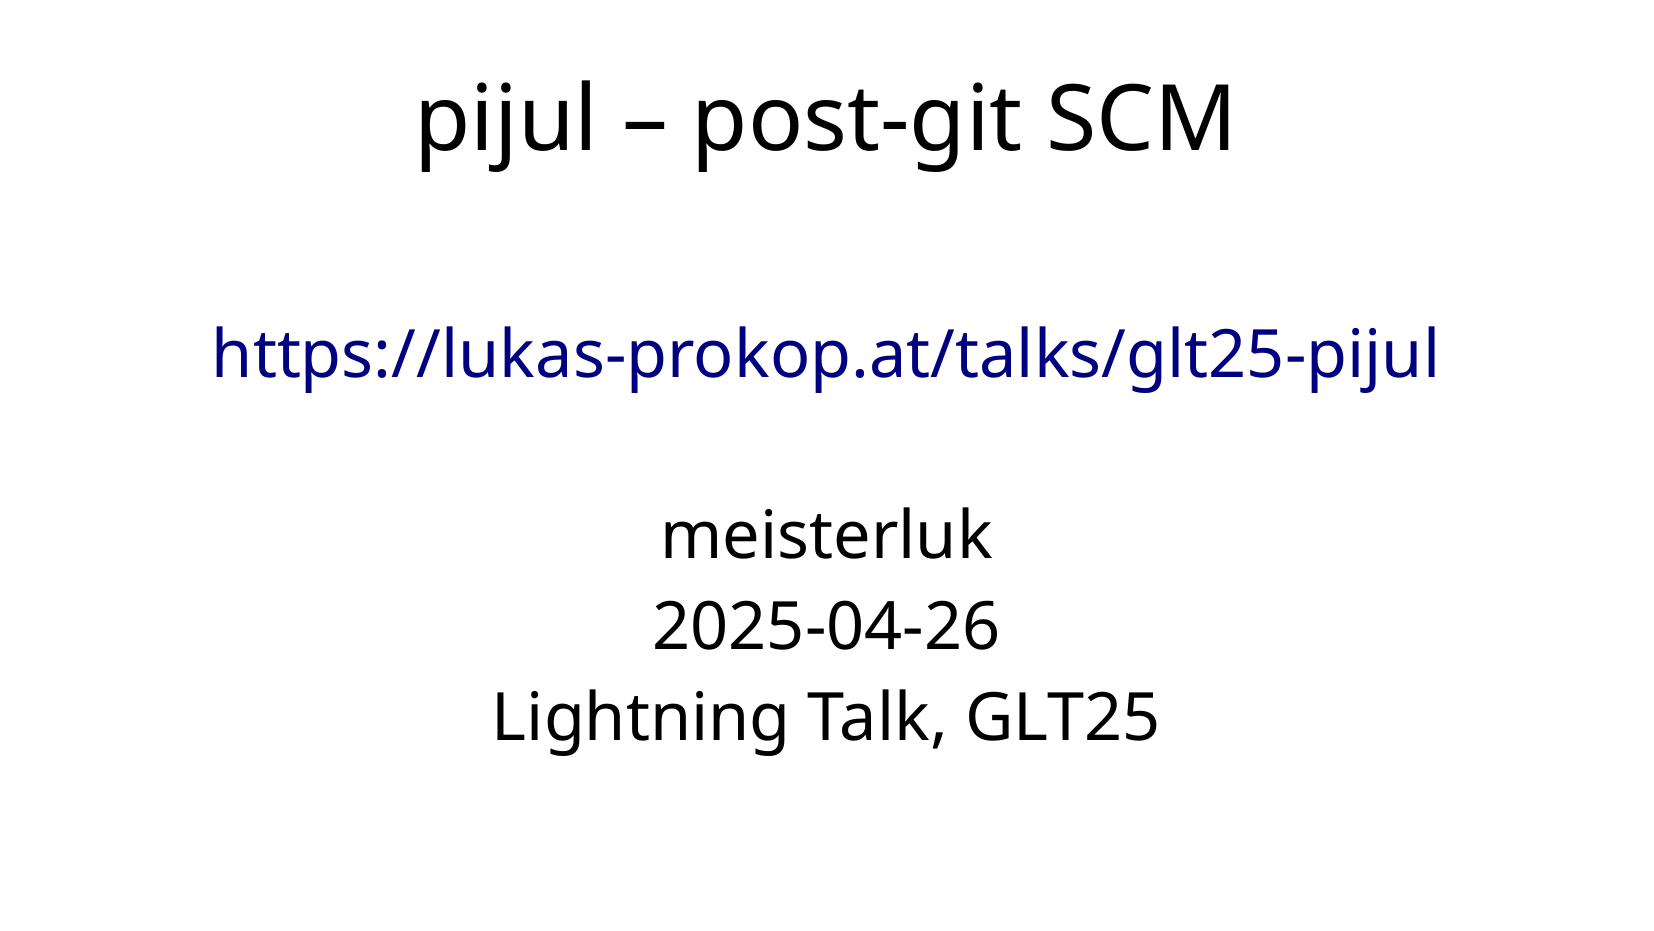

# pijul – post-git SCM
https://lukas-prokop.at/talks/glt25-pijul
meisterluk
2025-04-26
Lightning Talk, GLT25